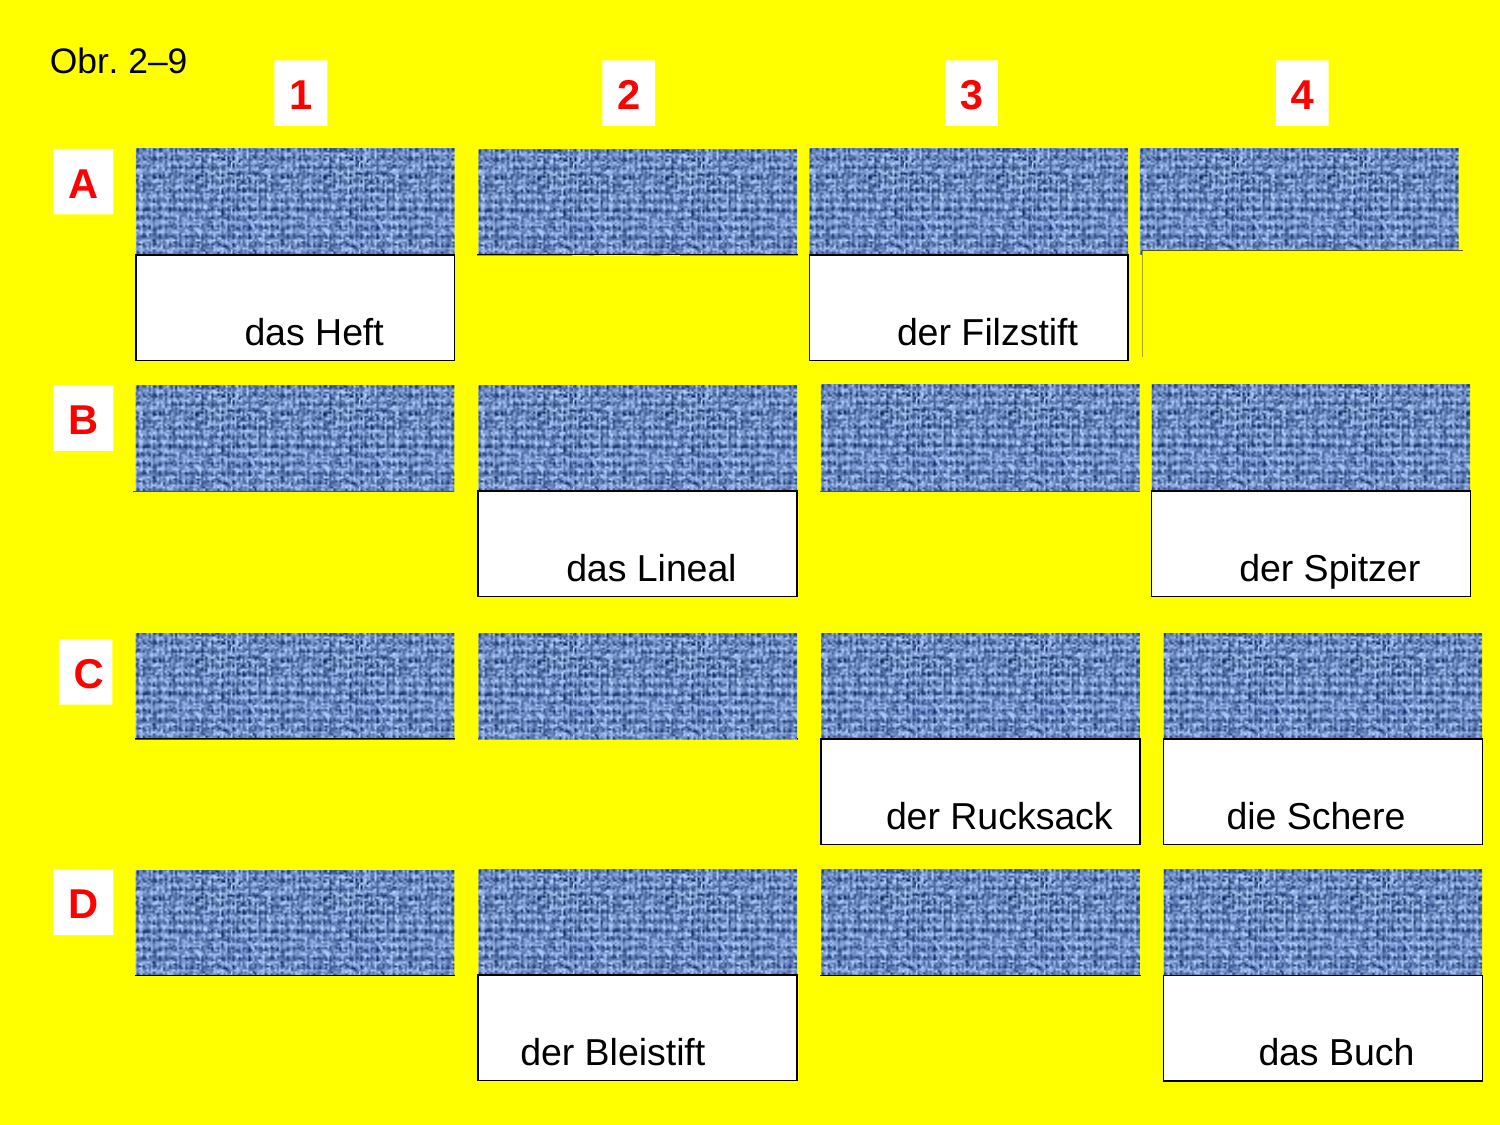

Obr. 2‒9
1
2
3
4
A
 das Heft
 der Filzstift
B
 das Lineal
 der Spitzer
C
 der Rucksack
 die Schere
D
 der Bleistift
 das Buch